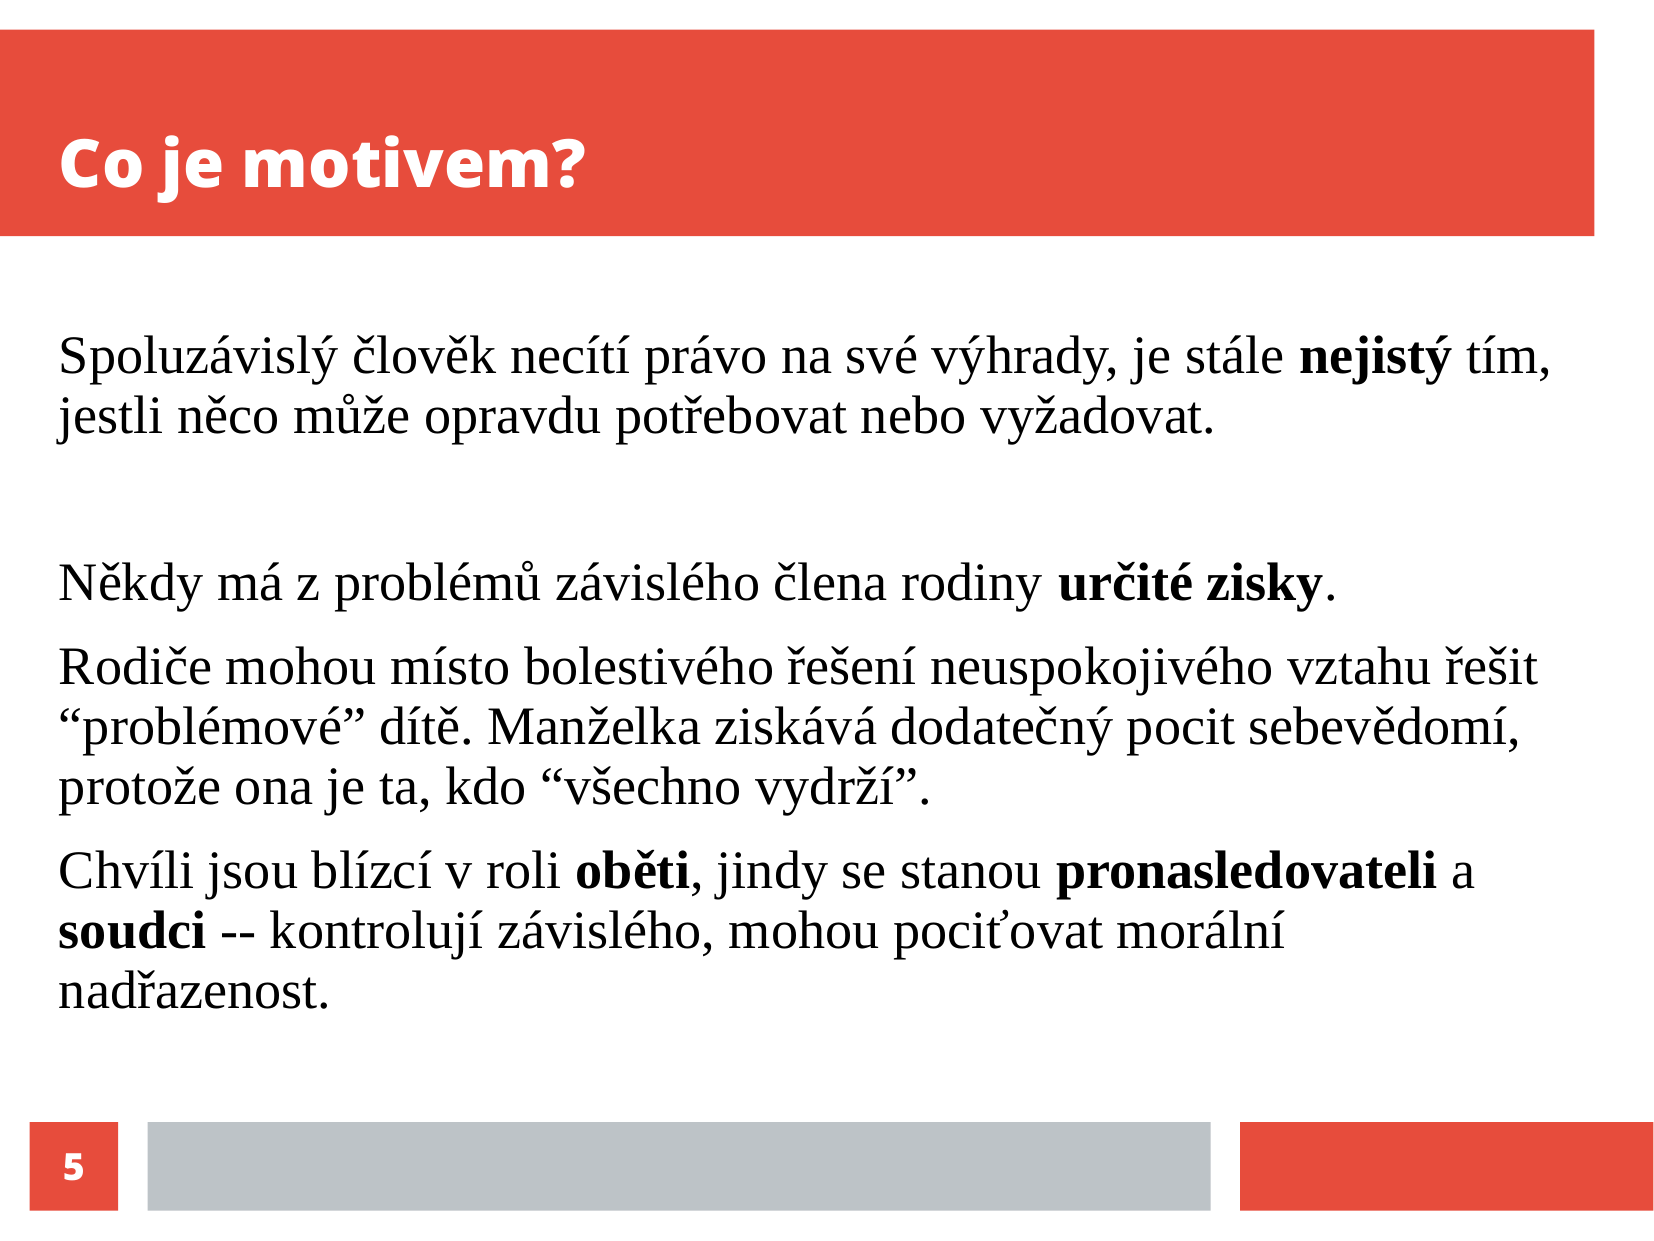

# Co je motivem?
Spoluzávislý člověk necítí právo na své výhrady, je stále nejistý tím, jestli něco může opravdu potřebovat nebo vyžadovat.
Někdy má z problémů závislého člena rodiny určité zisky.
Rodiče mohou místo bolestivého řešení neuspokojivého vztahu řešit “problémové” dítě. Manželka ziskává dodatečný pocit sebevědomí, protože ona je ta, kdo “všechno vydrží”.
Chvíli jsou blízcí v roli oběti, jindy se stanou pronasledovateli a soudci -- kontrolují závislého, mohou pociťovat morální nadřazenost.
5